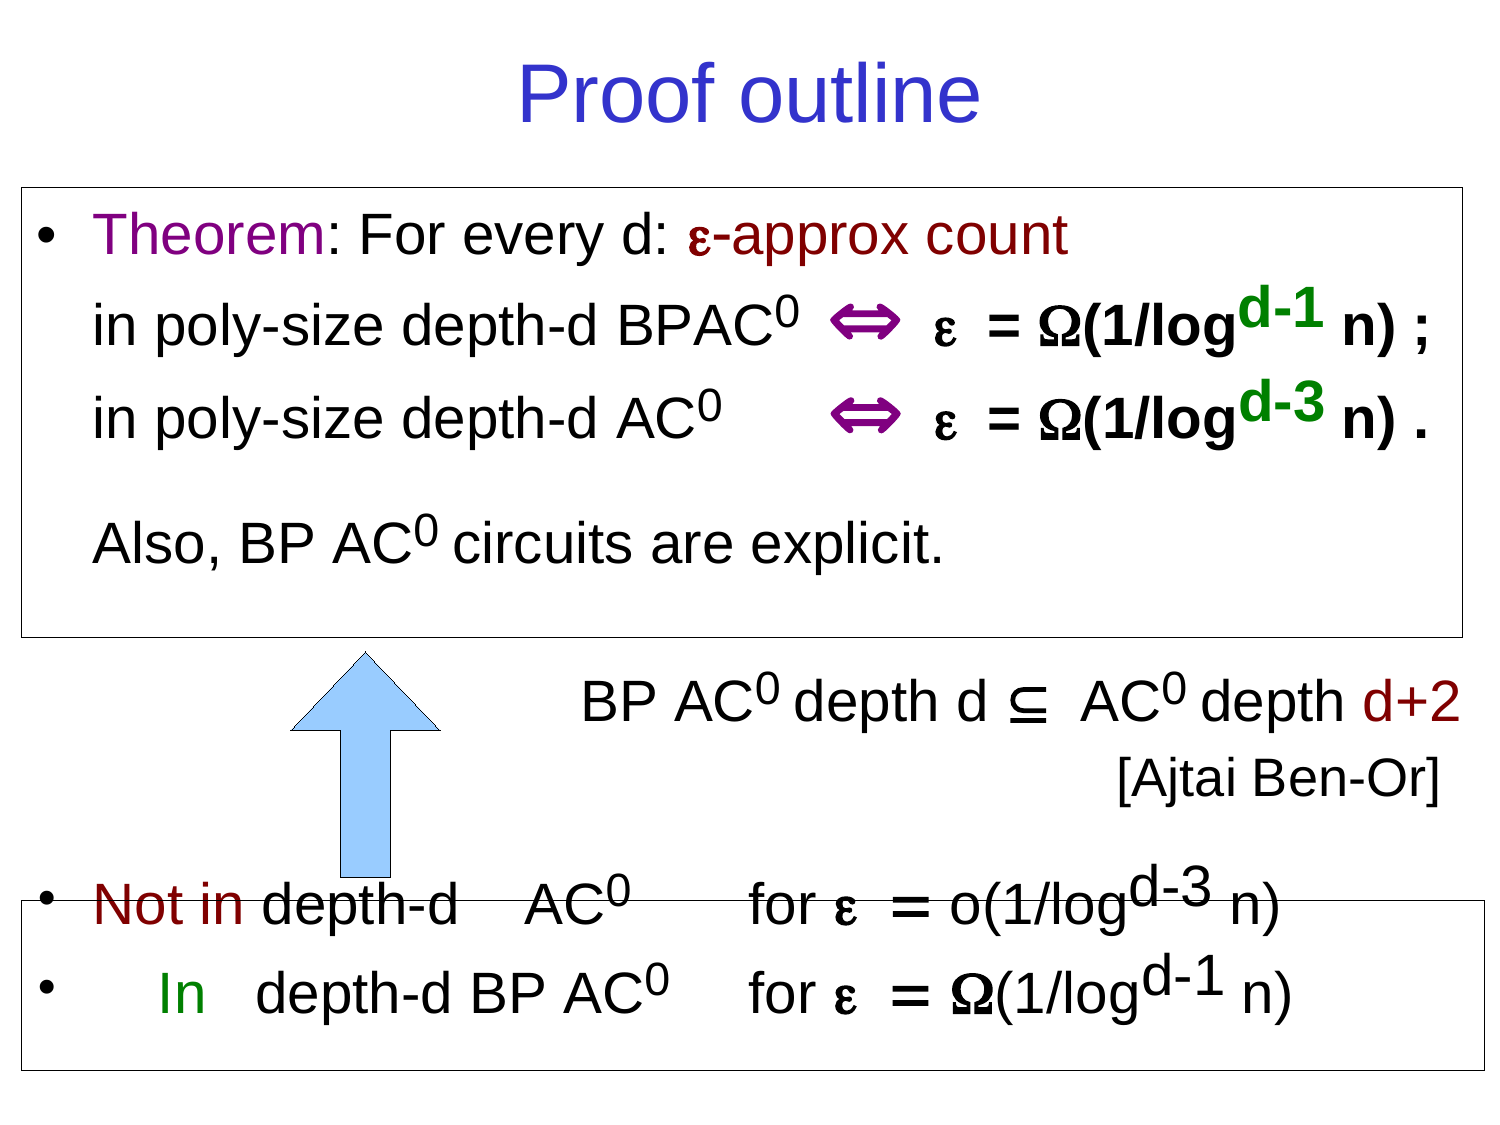

# Proof outline
Theorem: For every d: -approx count
in poly-size depth-d BPAC0   = (1/logd-1 n) ;
in poly-size depth-d AC0   = (1/logd-3 n) .
Also, BP AC0 circuits are explicit.
 BP AC0 depth d  AC0 depth d+2
 [Ajtai Ben-Or]
Not in depth-d AC0 for  = o(1/logd-3 n)
 In depth-d BP AC0 for  = (1/logd-1 n)